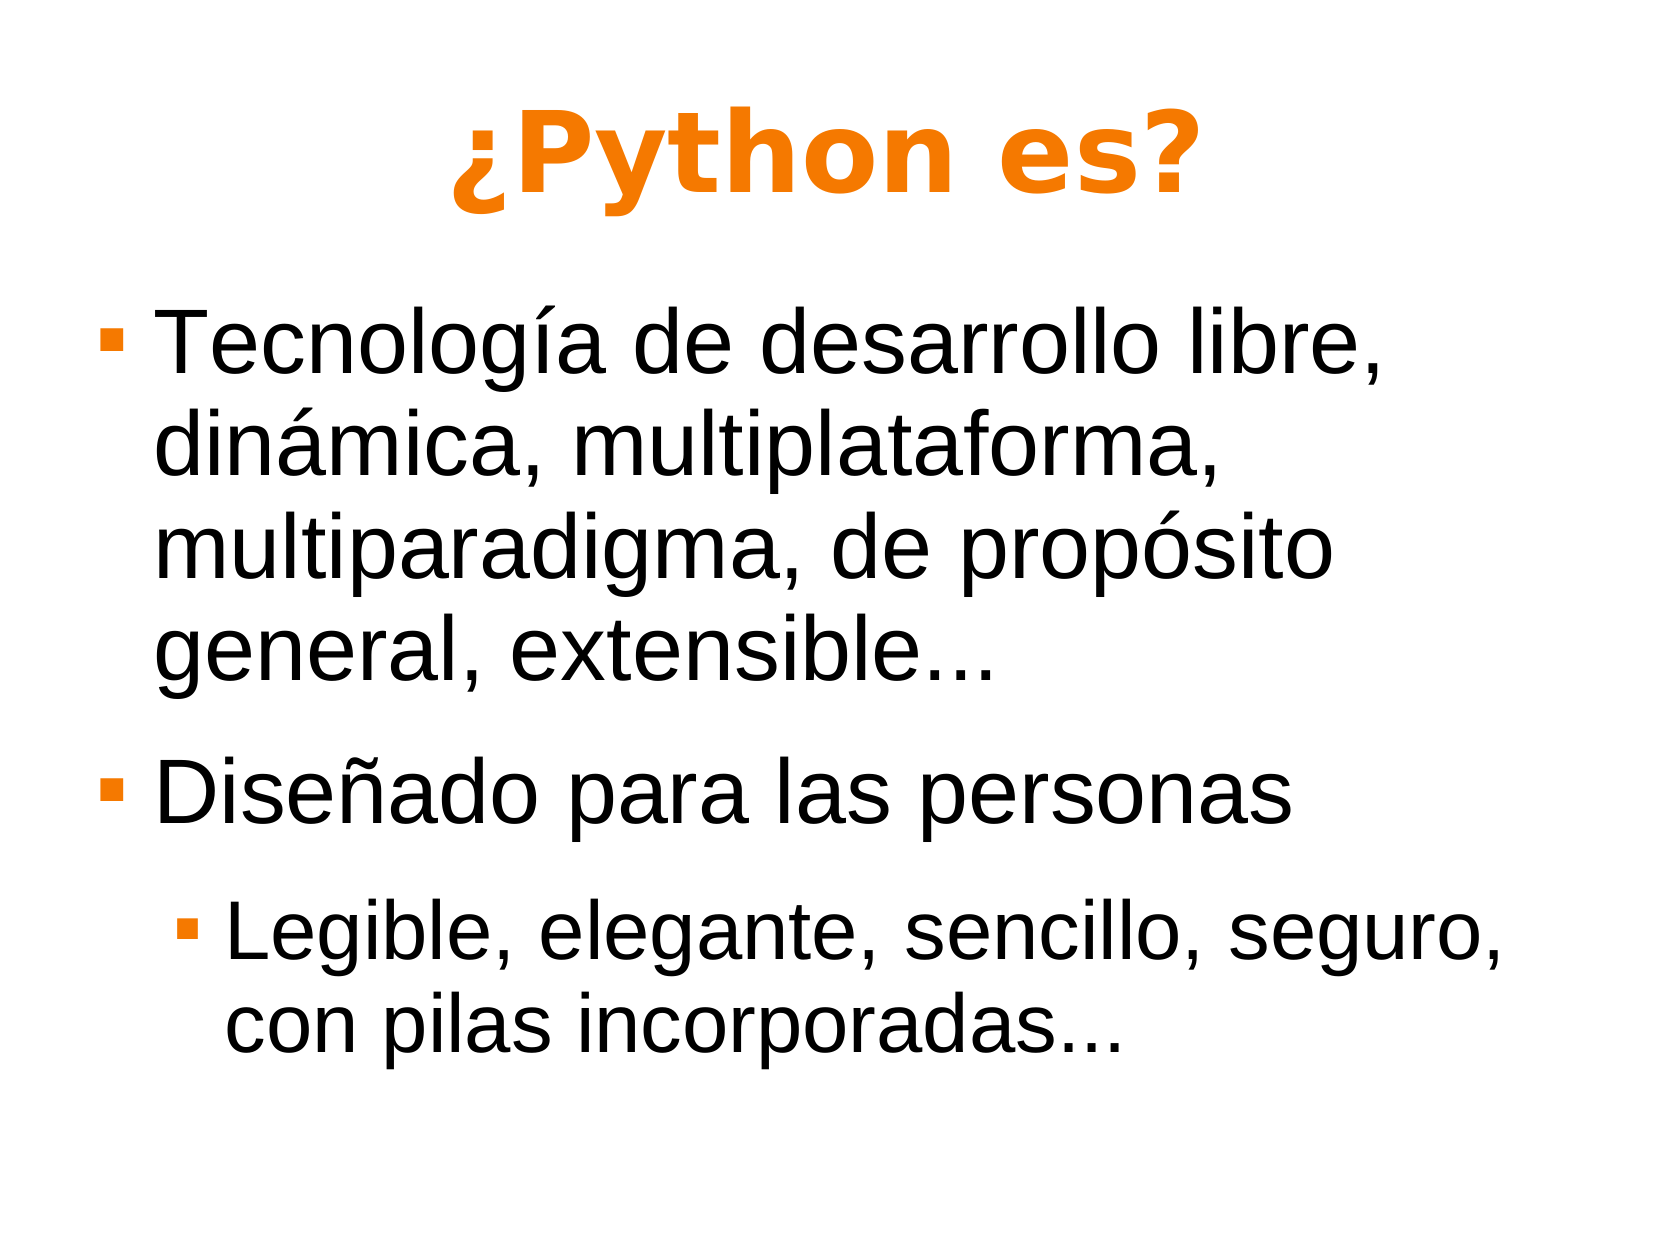

# ¿Python es?
Tecnología de desarrollo libre, dinámica, multiplataforma, multiparadigma, de propósito general, extensible...
Diseñado para las personas
Legible, elegante, sencillo, seguro, con pilas incorporadas...